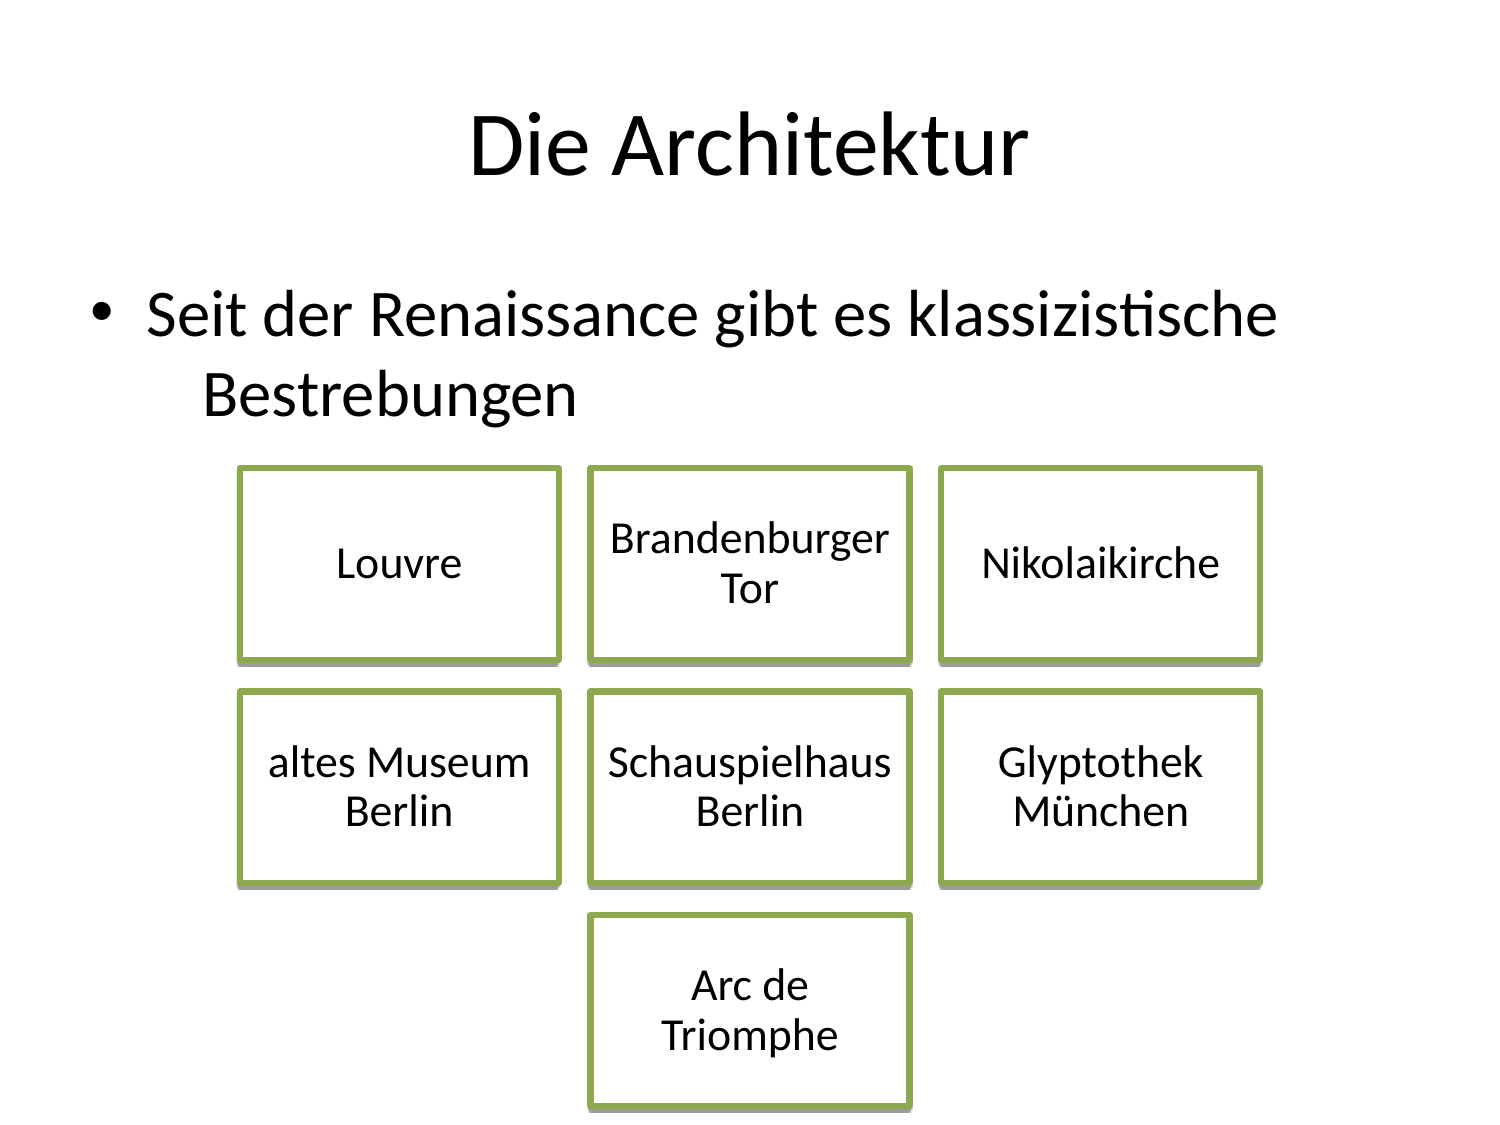

# Die Architektur
Seit der Renaissance gibt es klassizistische Bestrebungen
Louvre
Brandenburger Tor
Nikolaikirche
altes Museum Berlin
Schauspielhaus Berlin
Glyptothek München
Arc de Triomphe